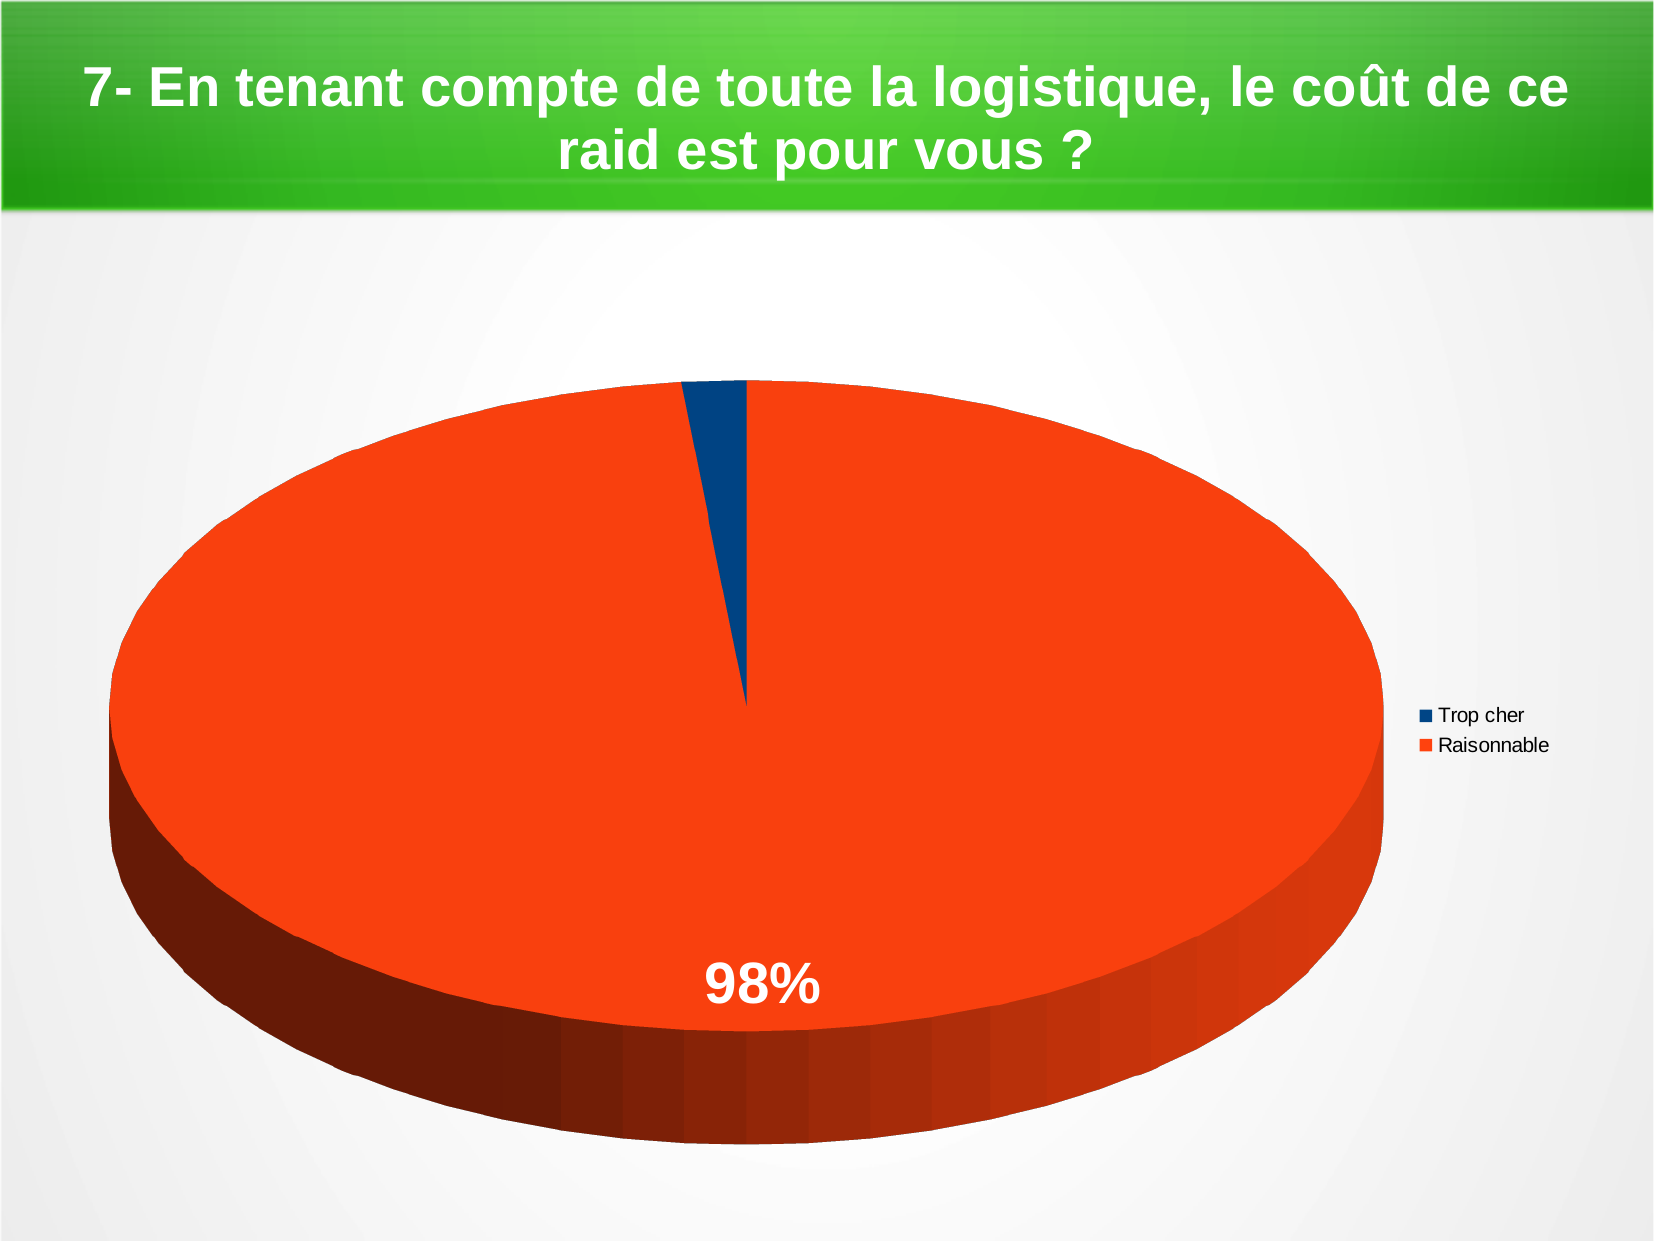

# 7- En tenant compte de toute la logistique, le coût de ce raid est pour vous ?
[unsupported chart]